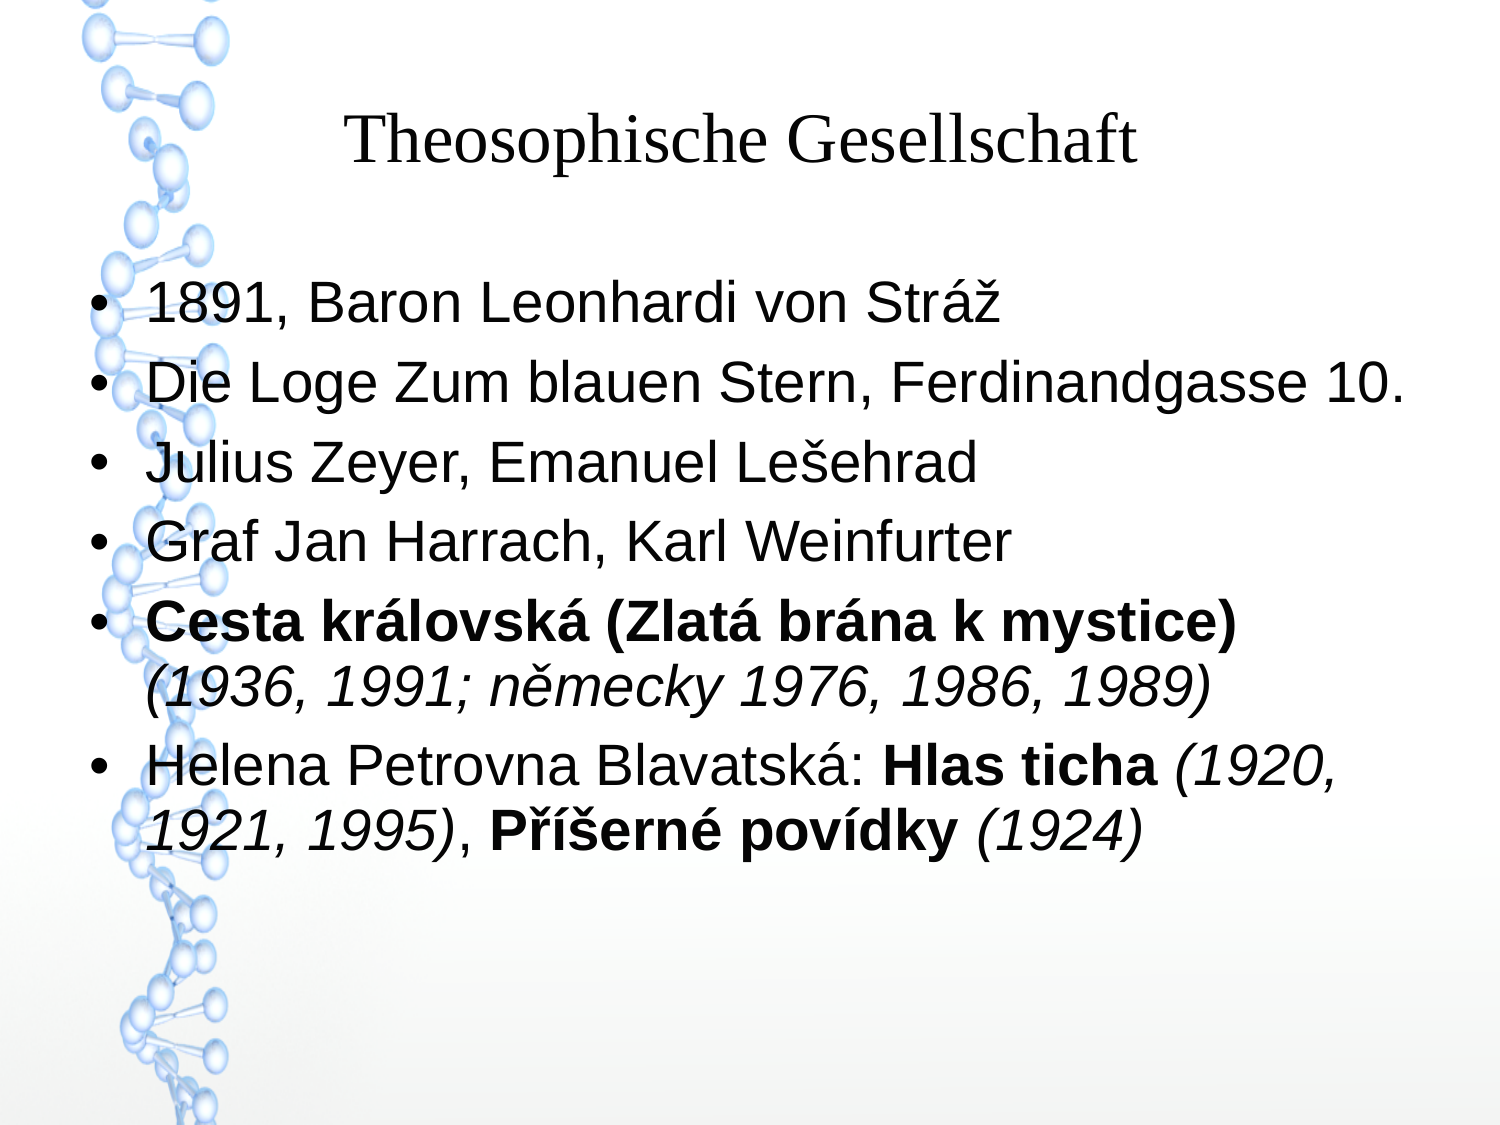

# Theosophische Gesellschaft
1891, Baron Leonhardi von Stráž
Die Loge Zum blauen Stern, Ferdinandgasse 10.
Julius Zeyer, Emanuel Lešehrad
Graf Jan Harrach, Karl Weinfurter
Cesta královská (Zlatá brána k mystice) (1936, 1991; německy 1976, 1986, 1989)
Helena Petrovna Blavatská: Hlas ticha (1920, 1921, 1995), Příšerné povídky (1924)